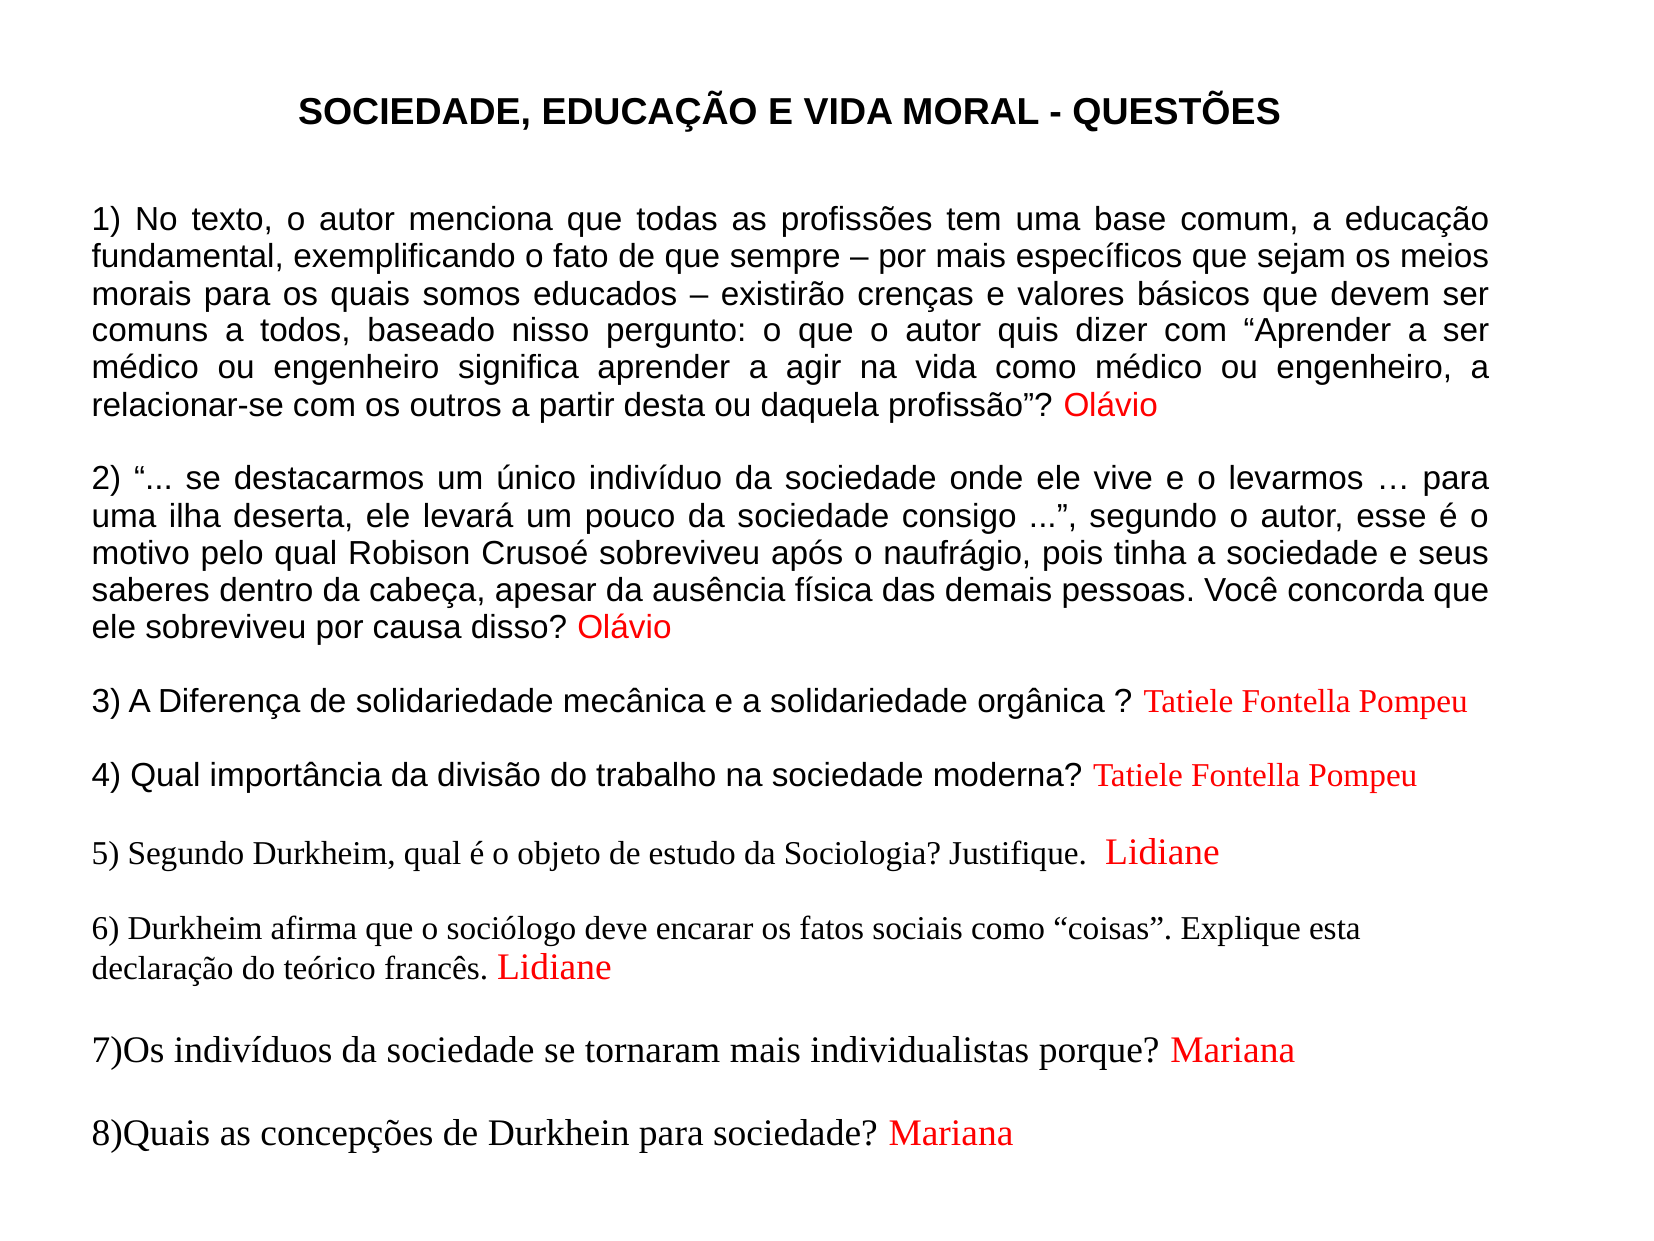

SOCIEDADE, EDUCAÇÃO E VIDA MORAL - QUESTÕES
1) No texto, o autor menciona que todas as profissões tem uma base comum, a educação fundamental, exemplificando o fato de que sempre – por mais específicos que sejam os meios morais para os quais somos educados – existirão crenças e valores básicos que devem ser comuns a todos, baseado nisso pergunto: o que o autor quis dizer com “Aprender a ser médico ou engenheiro significa aprender a agir na vida como médico ou engenheiro, a relacionar-se com os outros a partir desta ou daquela profissão”? Olávio
2) “... se destacarmos um único indivíduo da sociedade onde ele vive e o levarmos … para uma ilha deserta, ele levará um pouco da sociedade consigo ...”, segundo o autor, esse é o motivo pelo qual Robison Crusoé sobreviveu após o naufrágio, pois tinha a sociedade e seus saberes dentro da cabeça, apesar da ausência física das demais pessoas. Você concorda que ele sobreviveu por causa disso? Olávio
3) A Diferença de solidariedade mecânica e a solidariedade orgânica ? Tatiele Fontella Pompeu
4) Qual importância da divisão do trabalho na sociedade moderna? Tatiele Fontella Pompeu
5) Segundo Durkheim, qual é o objeto de estudo da Sociologia? Justifique. Lidiane
6) Durkheim afirma que o sociólogo deve encarar os fatos sociais como “coisas”. Explique esta declaração do teórico francês. Lidiane
7)Os indivíduos da sociedade se tornaram mais individualistas porque? Mariana
8)Quais as concepções de Durkhein para sociedade? Mariana